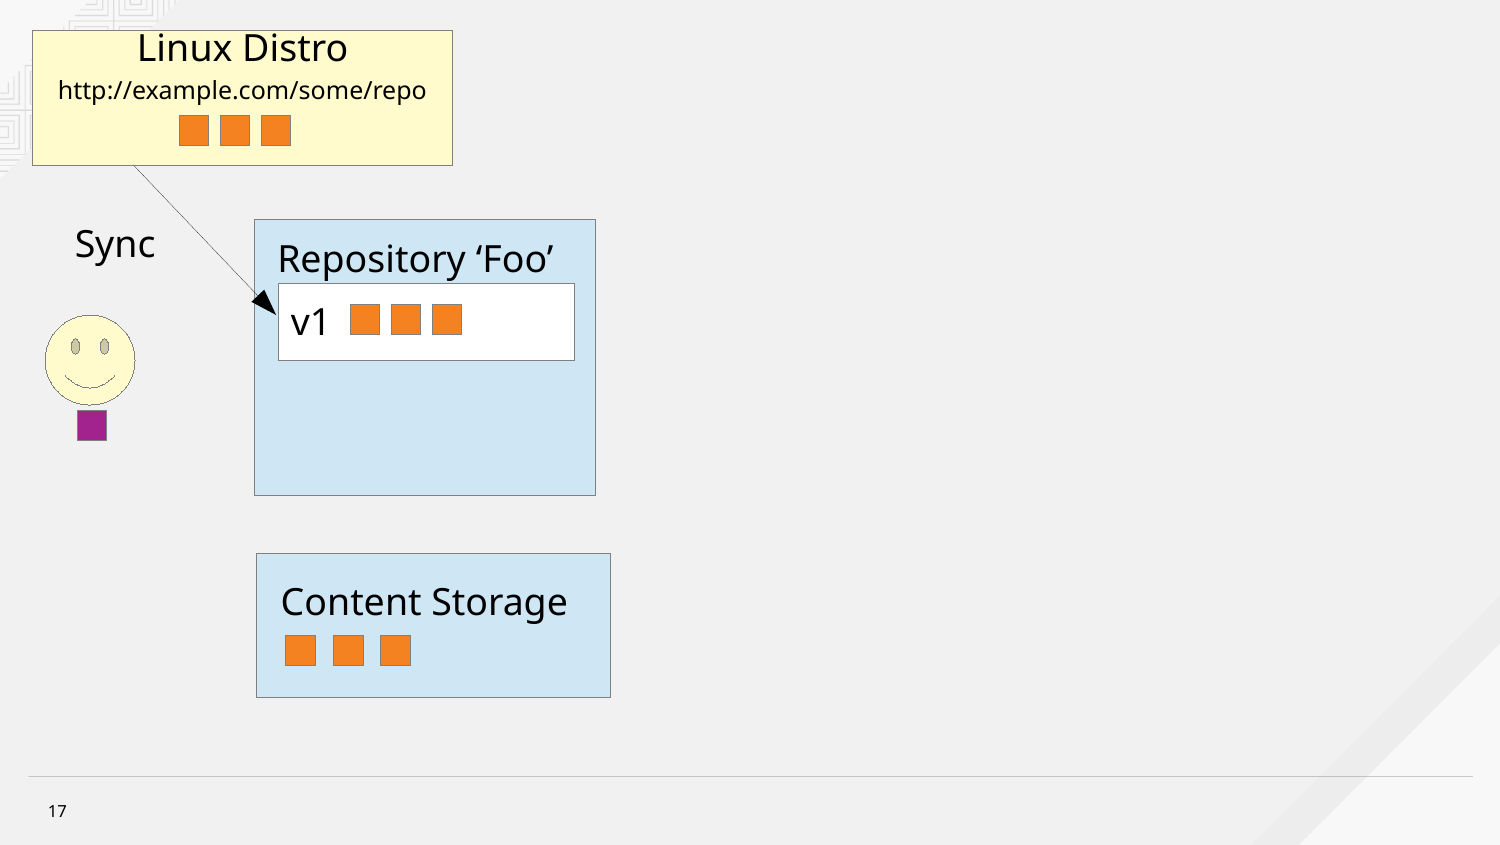

Linux Distro
http://example.com/some/repo
Sync
Repository ‘Foo’
v1
Content Storage
17